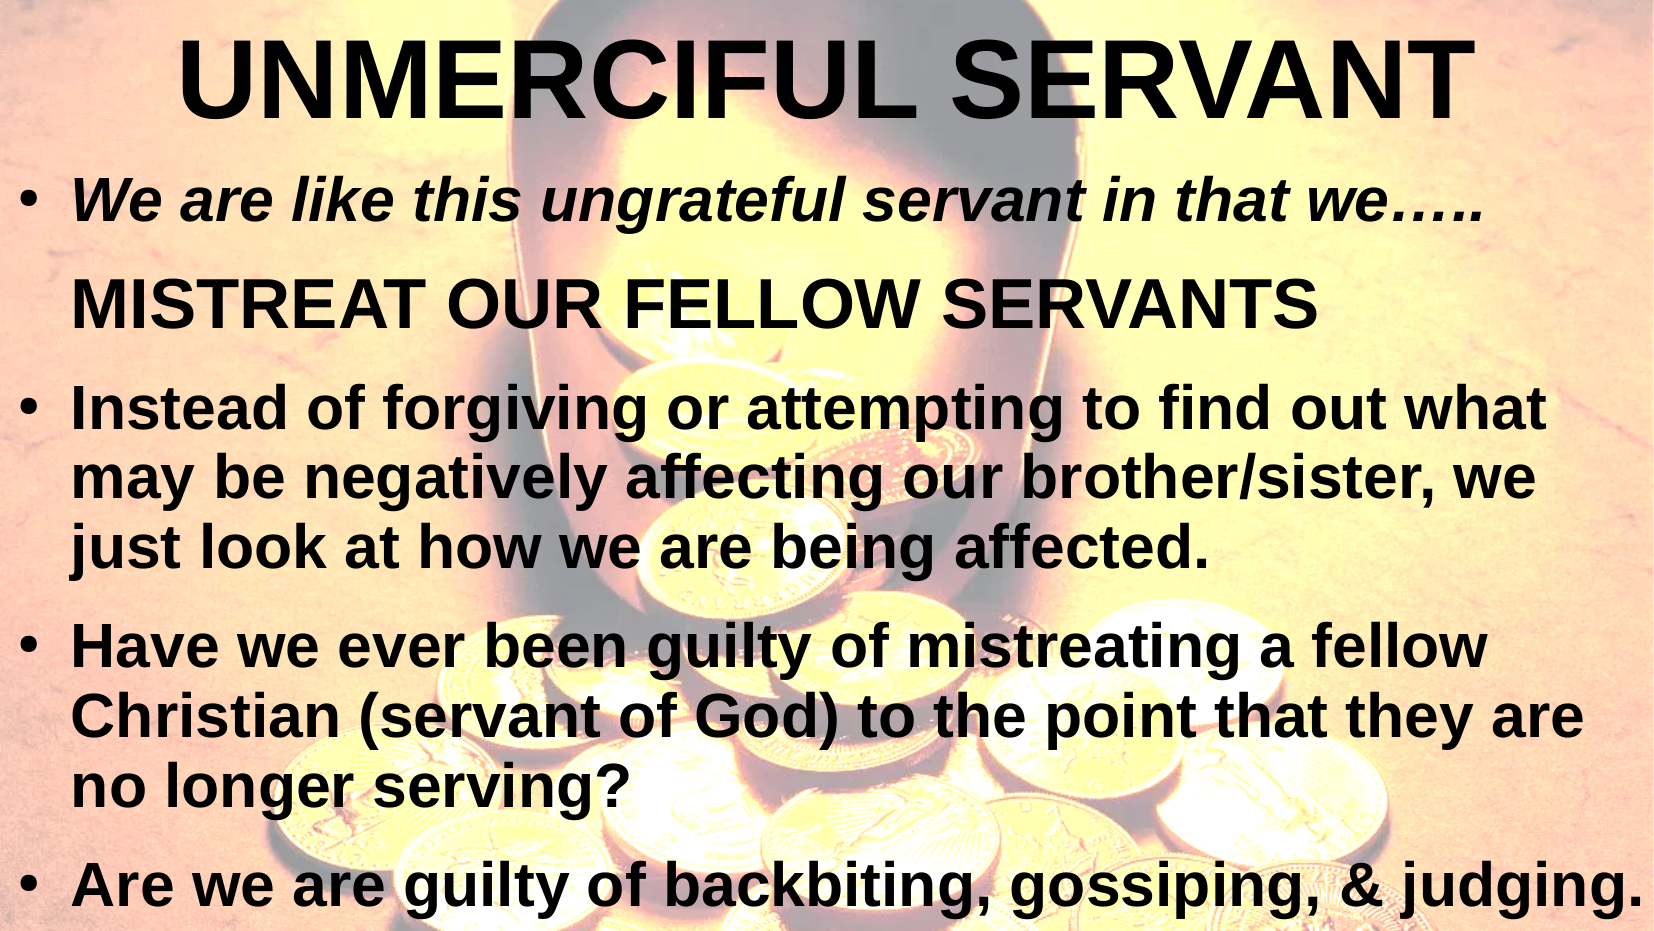

# UNMERCIFUL SERVANT
We are like this ungrateful servant in that we…..
MISTREAT OUR FELLOW SERVANTS
Instead of forgiving or attempting to find out what may be negatively affecting our brother/sister, we just look at how we are being affected.
Have we ever been guilty of mistreating a fellow Christian (servant of God) to the point that they are no longer serving?
Are we are guilty of backbiting, gossiping, & judging.